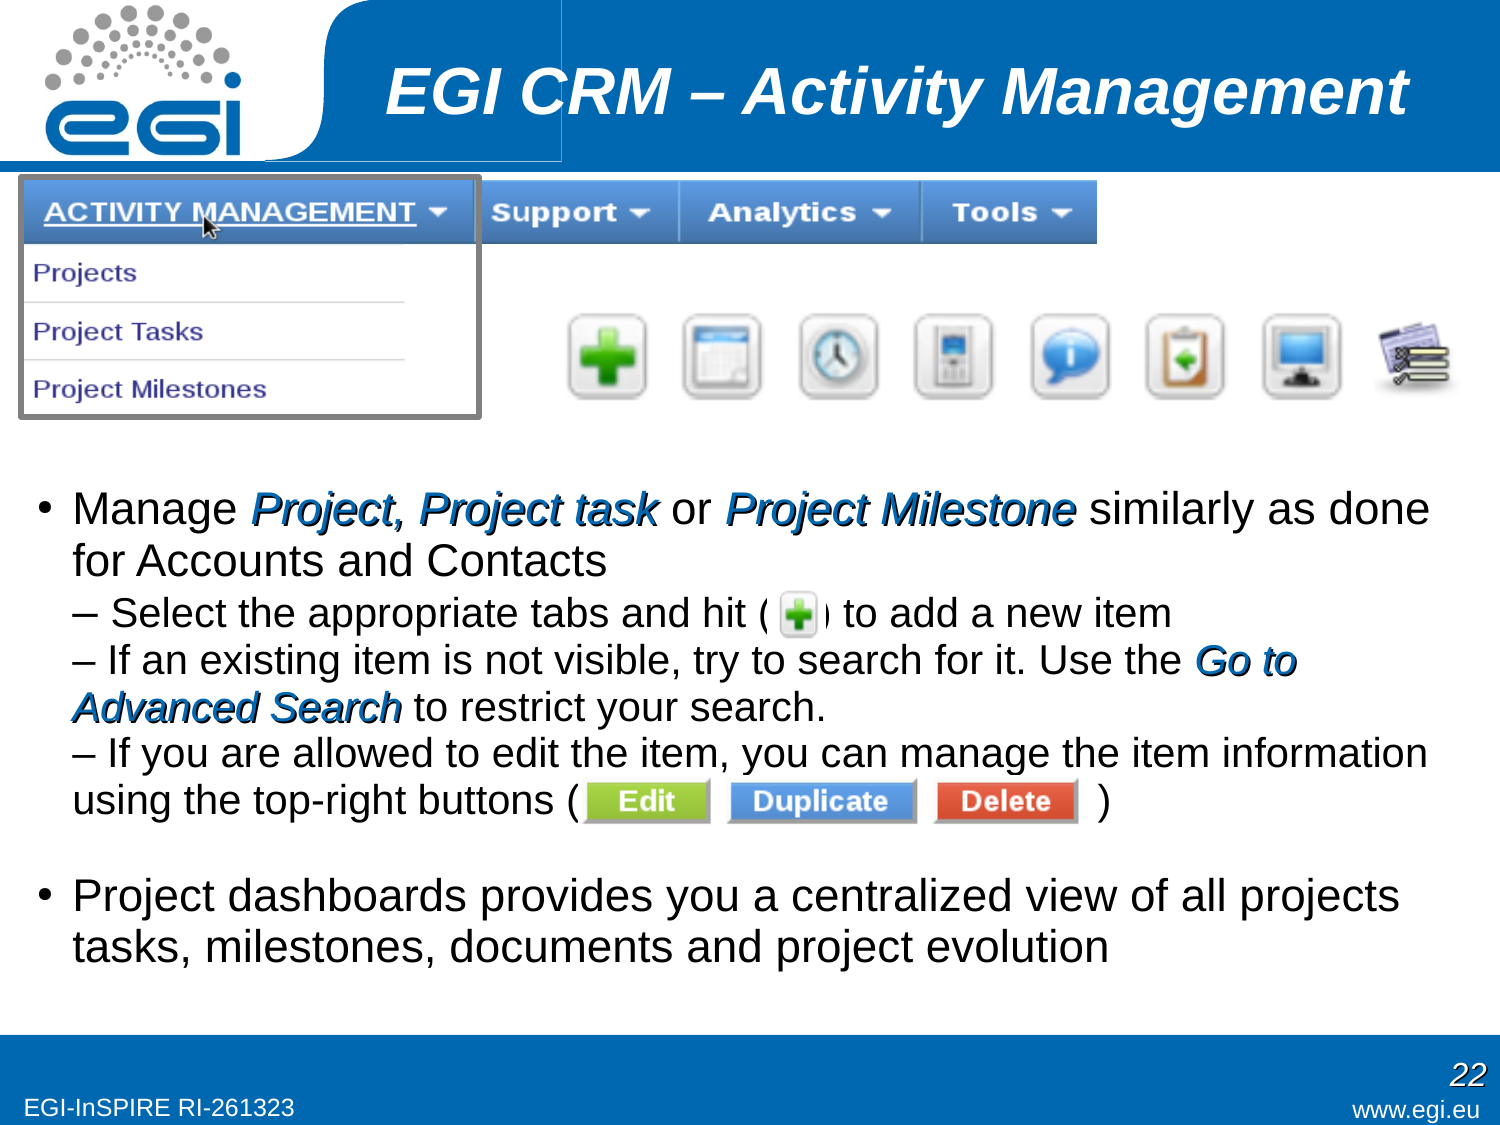

EGI CRM – Activity Management
Manage Project, Project task or Project Milestone similarly as done for Accounts and Contacts
– Select the appropriate tabs and hit ( ) to add a new item
– If an existing item is not visible, try to search for it. Use the Go to Advanced Search to restrict your search.
– If you are allowed to edit the item, you can manage the item information using the top-right buttons ( )
Project dashboards provides you a centralized view of all projects tasks, milestones, documents and project evolution
22